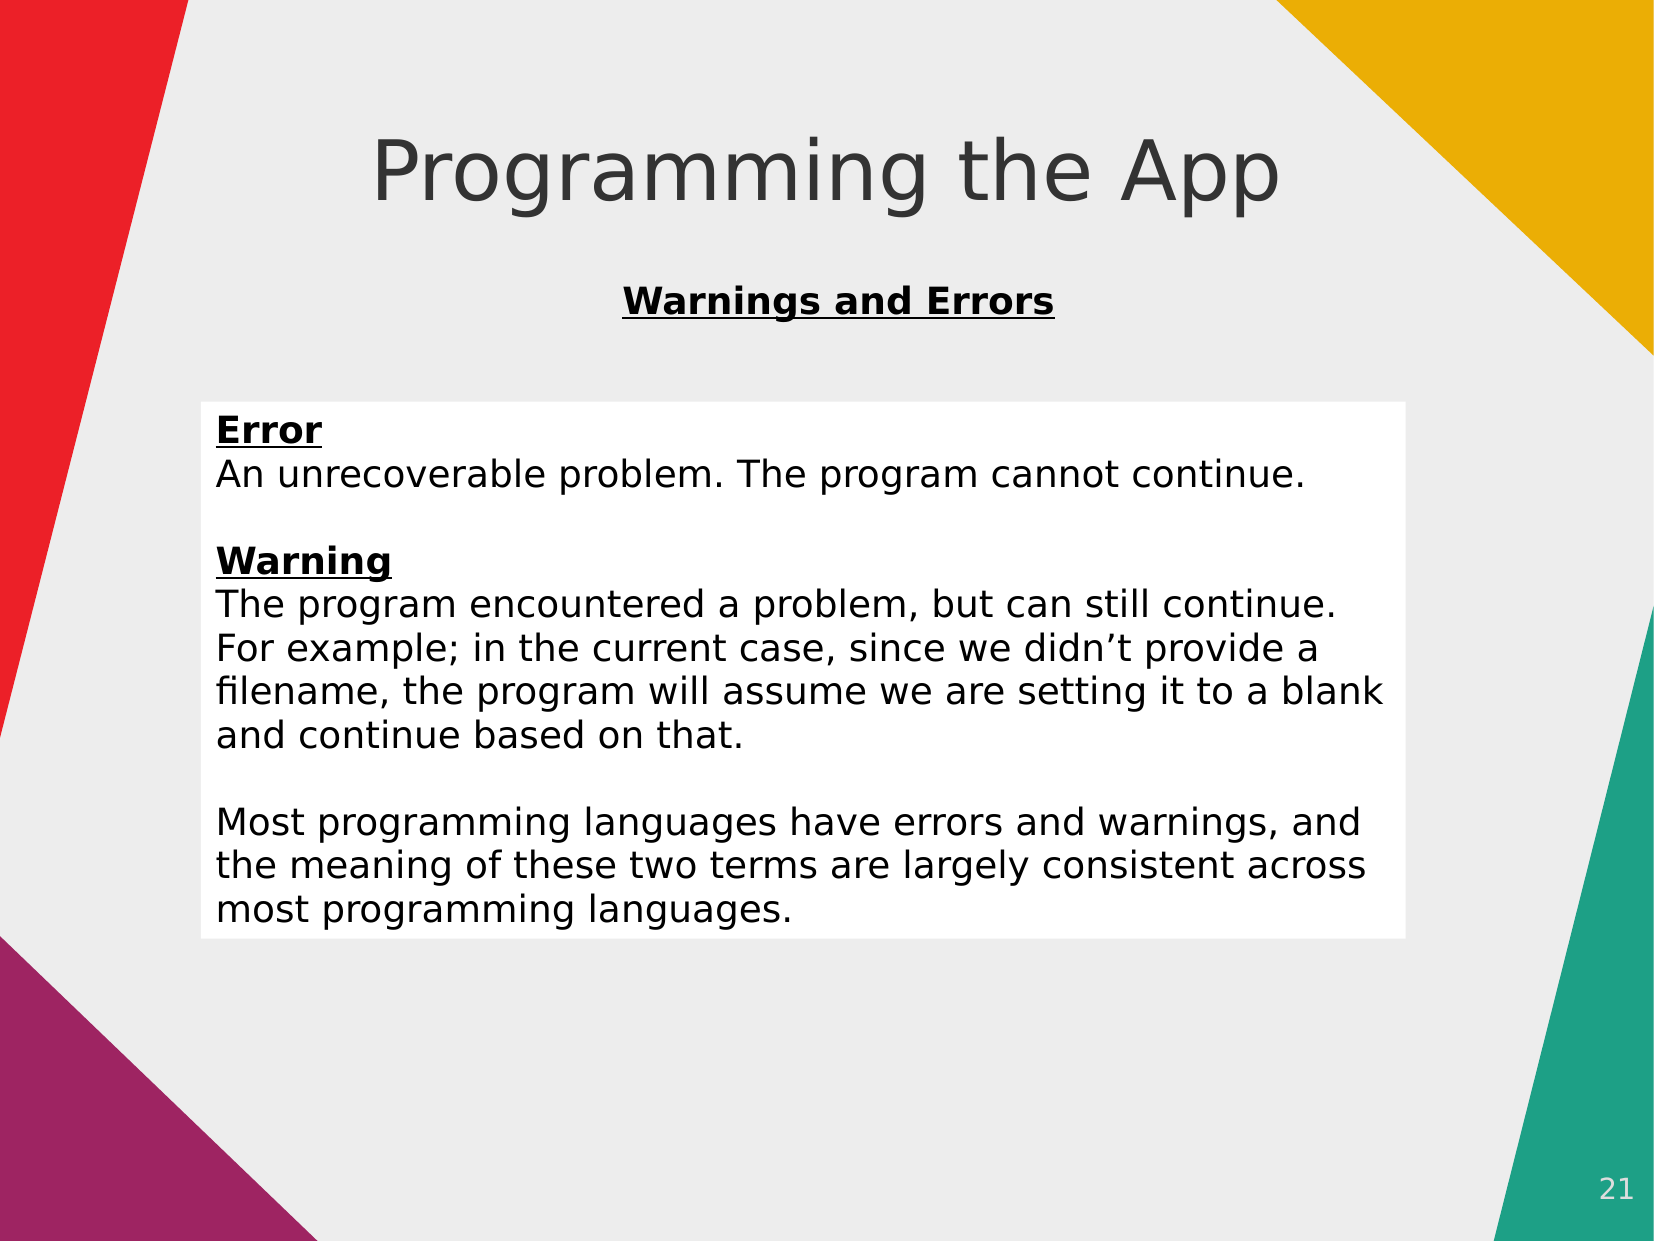

# Programming the App
Warnings and Errors
Error
An unrecoverable problem. The program cannot continue.
Warning
The program encountered a problem, but can still continue. For example; in the current case, since we didn’t provide a filename, the program will assume we are setting it to a blank and continue based on that.
Most programming languages have errors and warnings, and the meaning of these two terms are largely consistent across most programming languages.
21